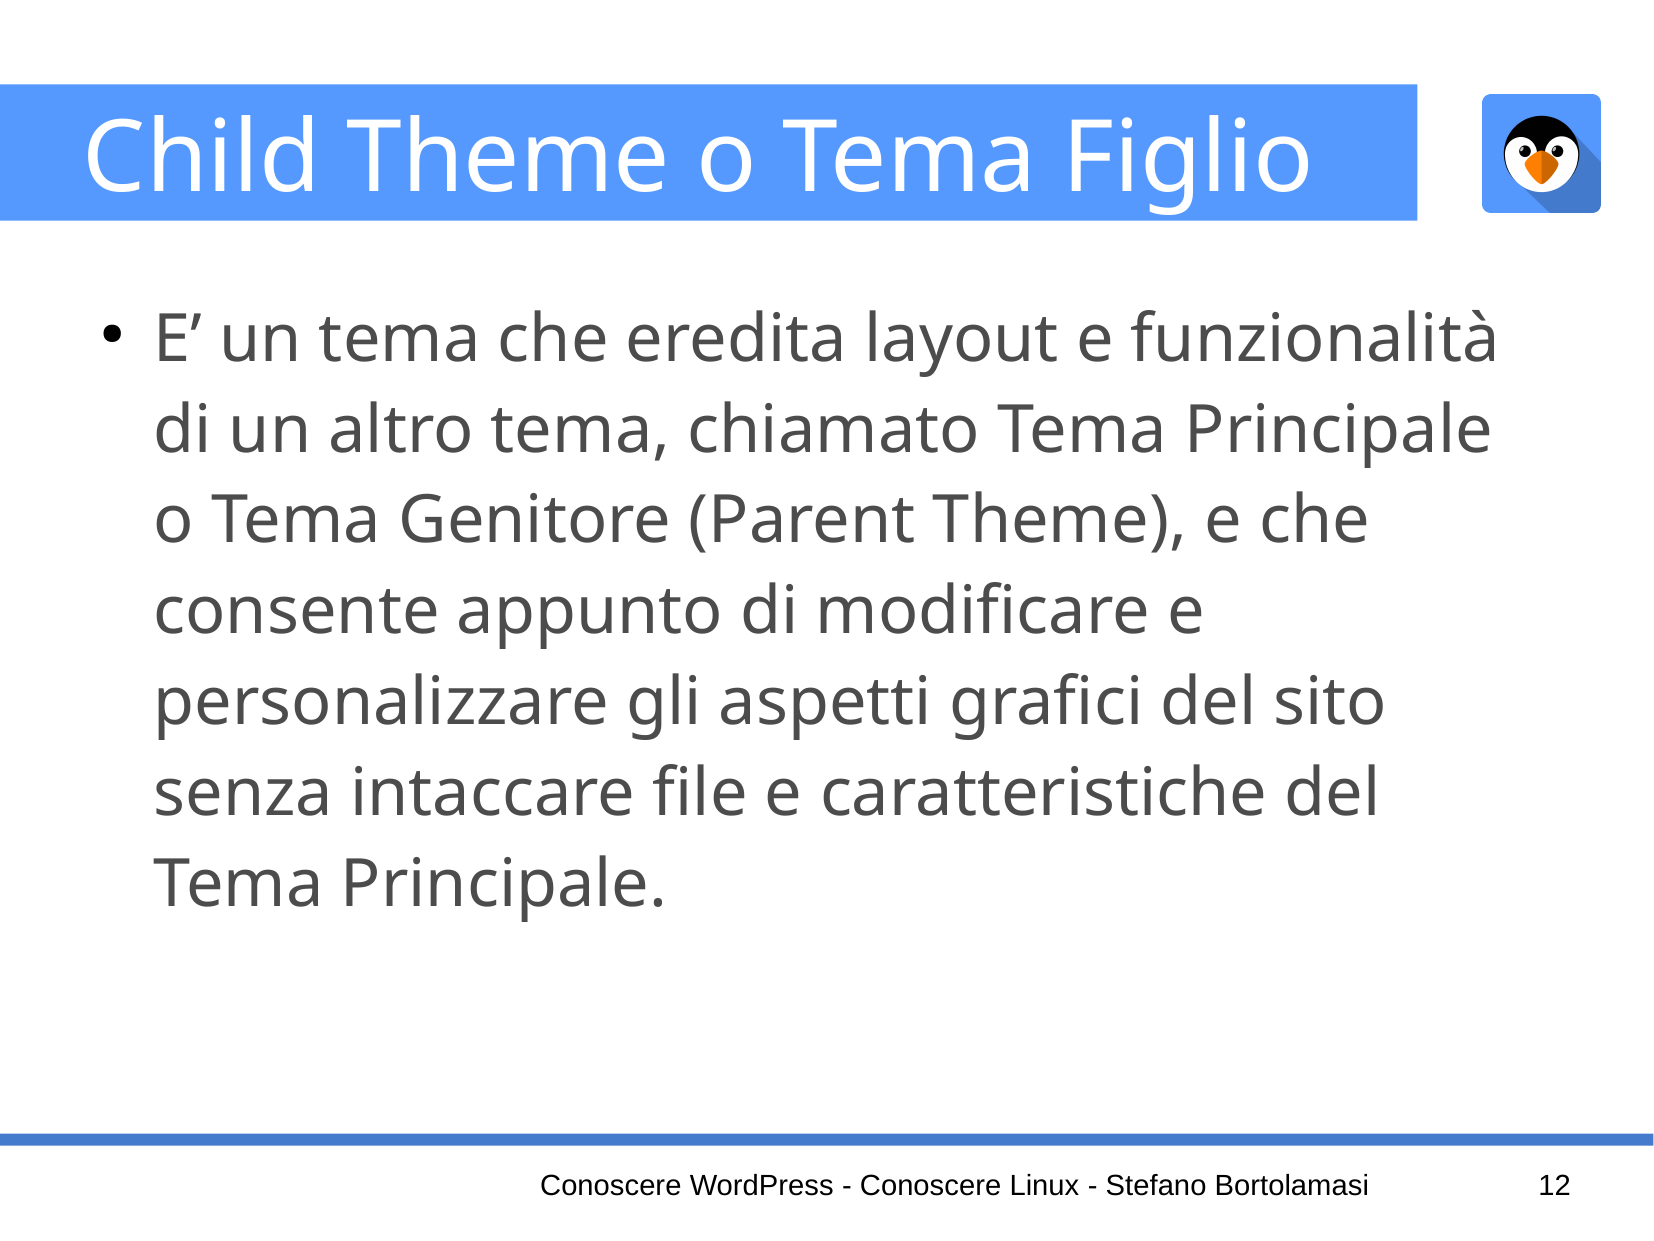

# Child Theme o Tema Figlio
E’ un tema che eredita layout e funzionalità di un altro tema, chiamato Tema Principale o Tema Genitore (Parent Theme), e che consente appunto di modificare e personalizzare gli aspetti grafici del sito senza intaccare file e caratteristiche del Tema Principale.
Conoscere WordPress - Conoscere Linux - Stefano Bortolamasi
12